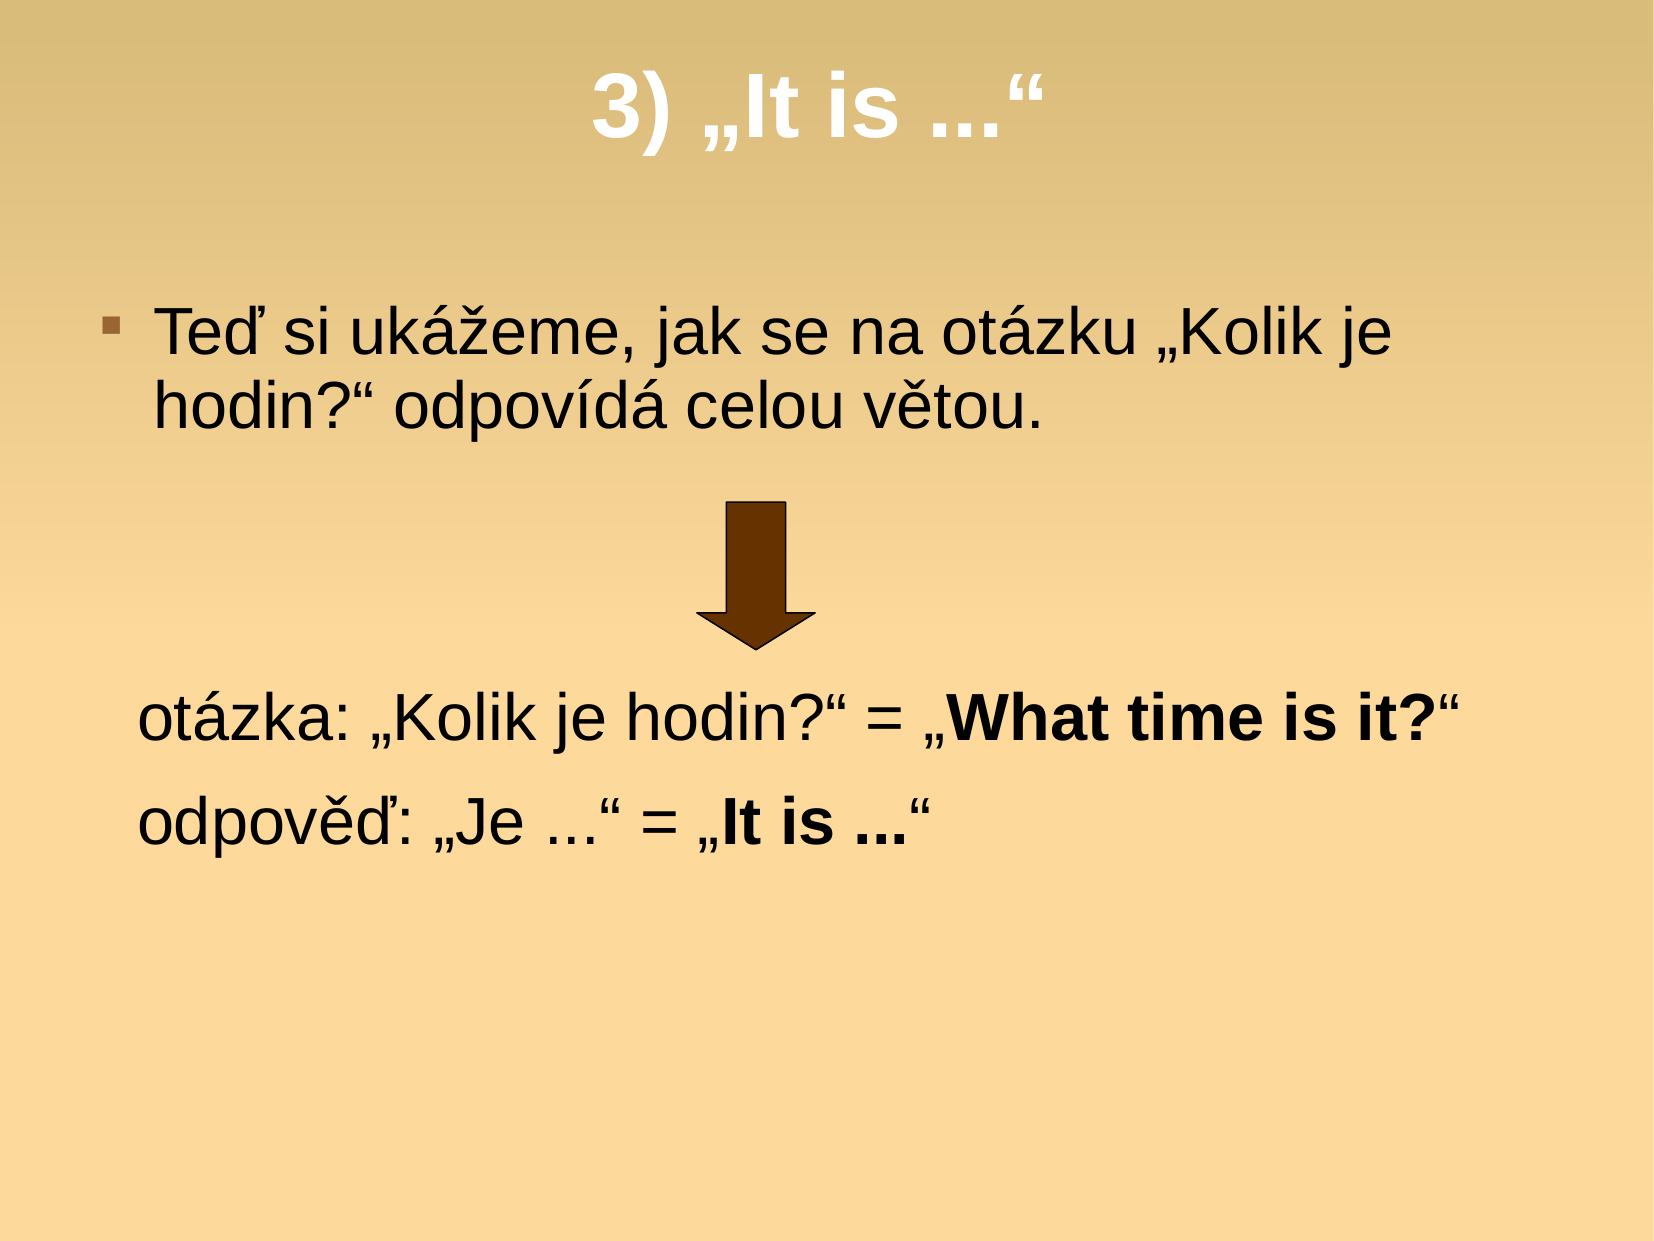

# 3) „It is ...“
Teď si ukážeme, jak se na otázku „Kolik je hodin?“ odpovídá celou větou.
 otázka: „Kolik je hodin?“ = „What time is it?“
 odpověď: „Je ...“ = „It is ...“